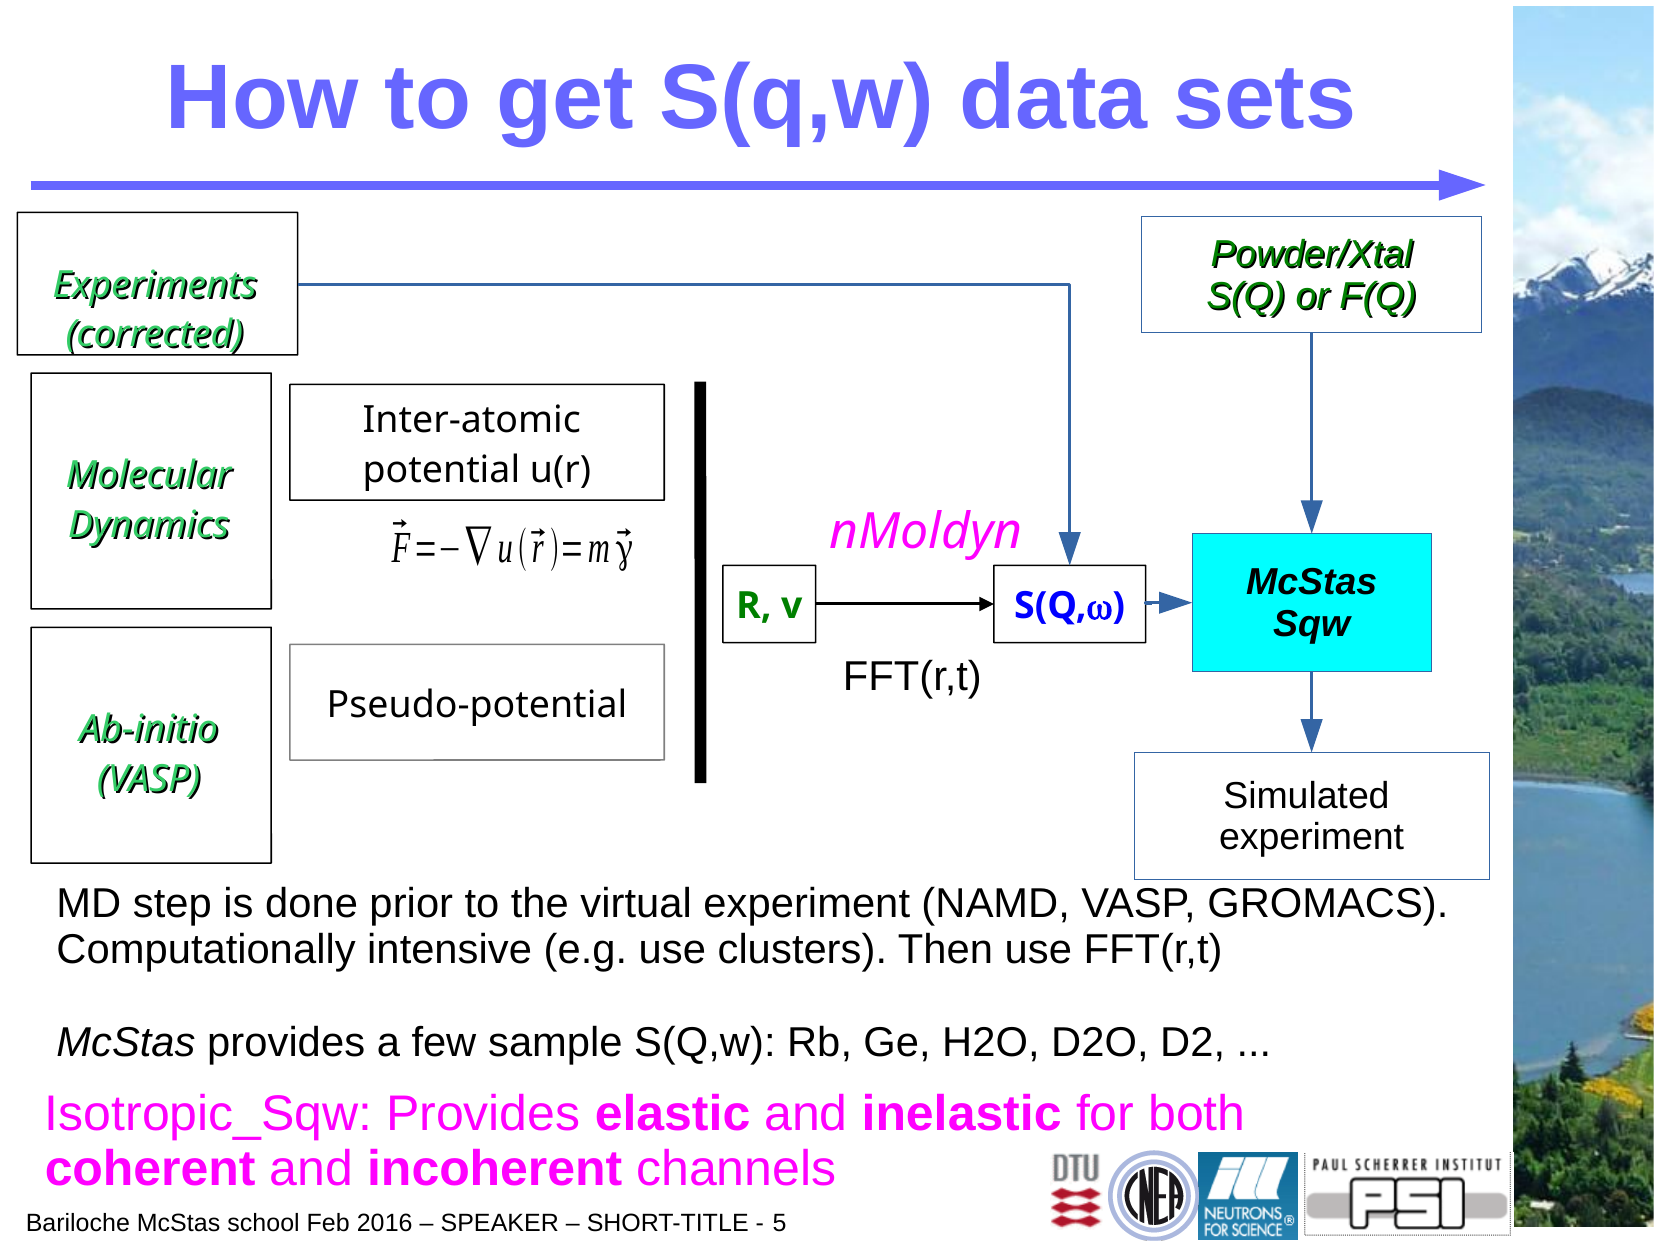

# How to get S(q,w) data sets
Experiments
(corrected)
Powder/Xtal
S(Q) or F(Q)
Molecular
Dynamics
Inter-atomic
potential u(r)
nMoldyn
McStas
Sqw
R, v
S(Q,w)
Ab-initio
(VASP)
Pseudo-potential
FFT(r,t)
Simulated
experiment
MD step is done prior to the virtual experiment (NAMD, VASP, GROMACS).
Computationally intensive (e.g. use clusters). Then use FFT(r,t)
McStas provides a few sample S(Q,w): Rb, Ge, H2O, D2O, D2, ...
Isotropic_Sqw: Provides elastic and inelastic for both coherent and incoherent channels